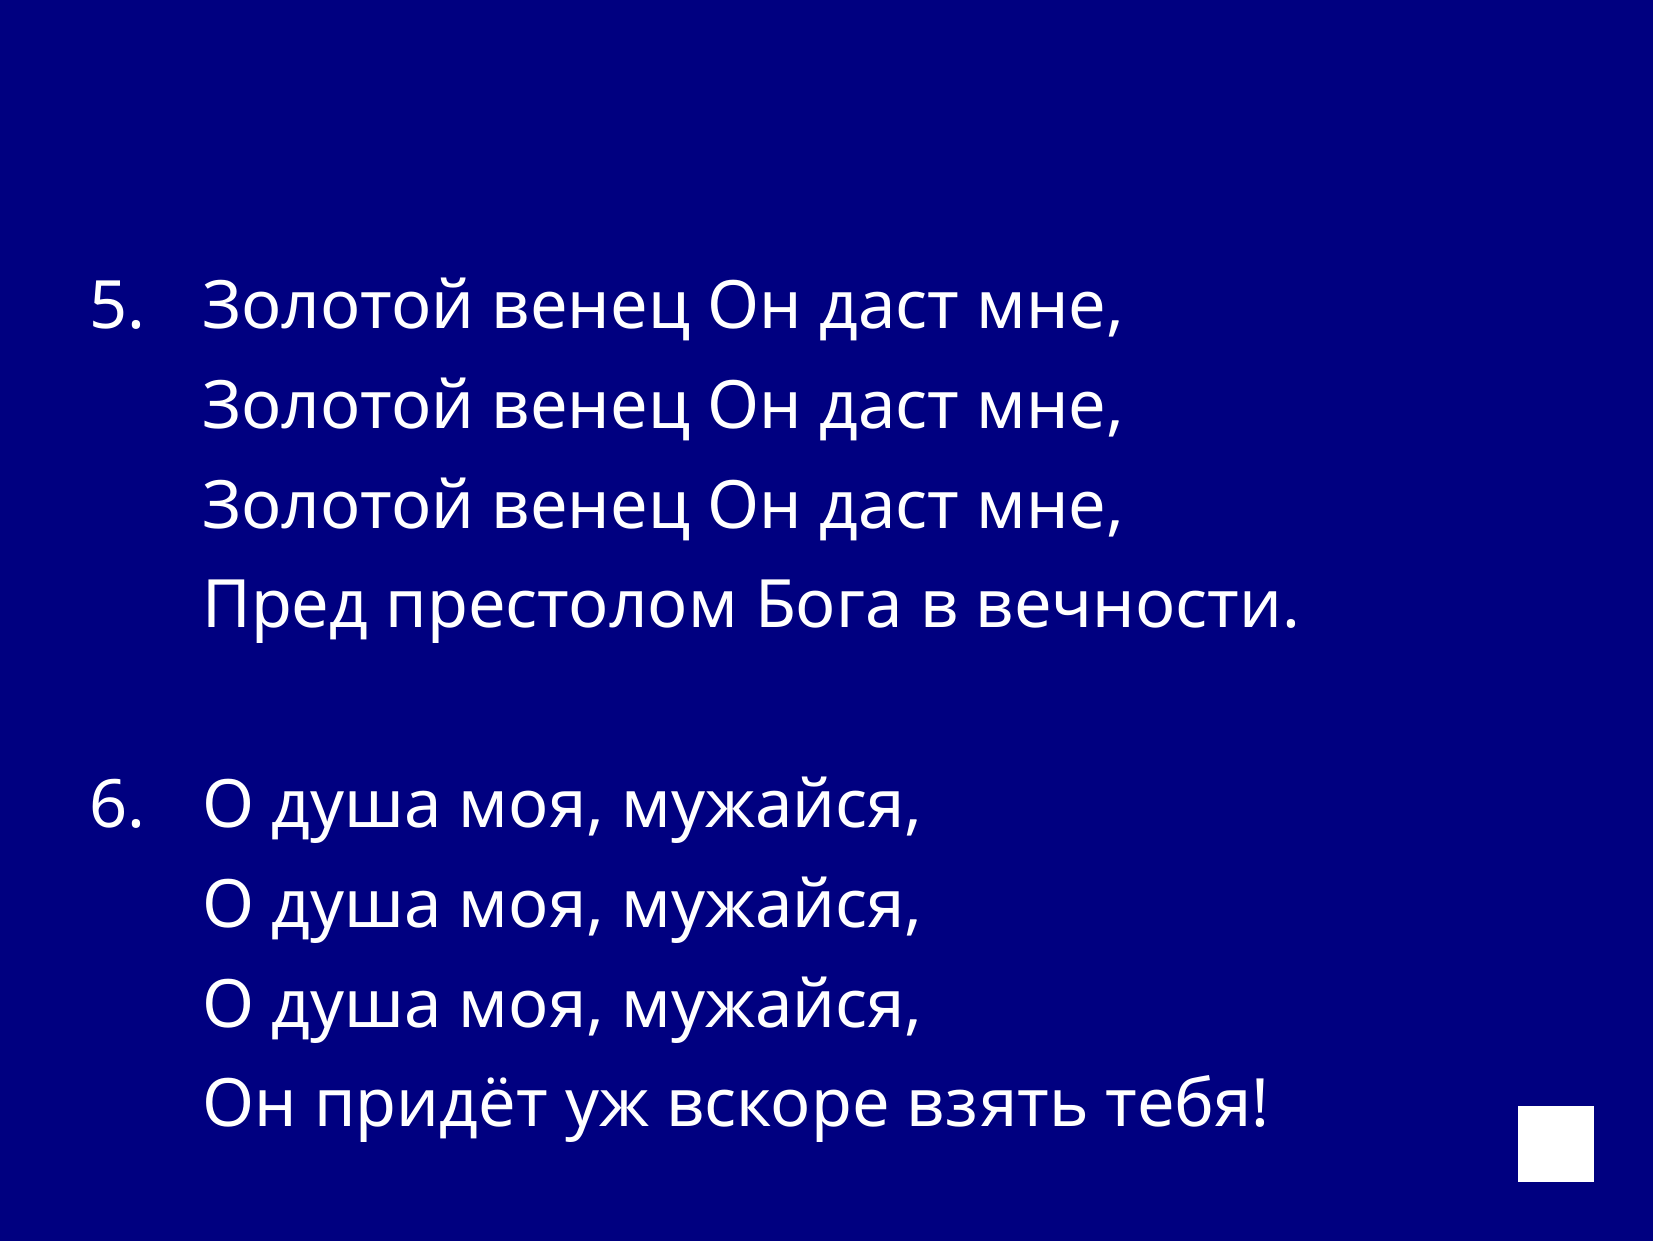

5.	Золотой венец Он даст мне,
	Золотой венец Он даст мне,
	Золотой венец Он даст мне,
	Пред престолом Бога в вечности.
6.	О душа моя, мужайся,
	О душа моя, мужайся,
	О душа моя, мужайся,
	Он придёт уж вскоре взять тебя!